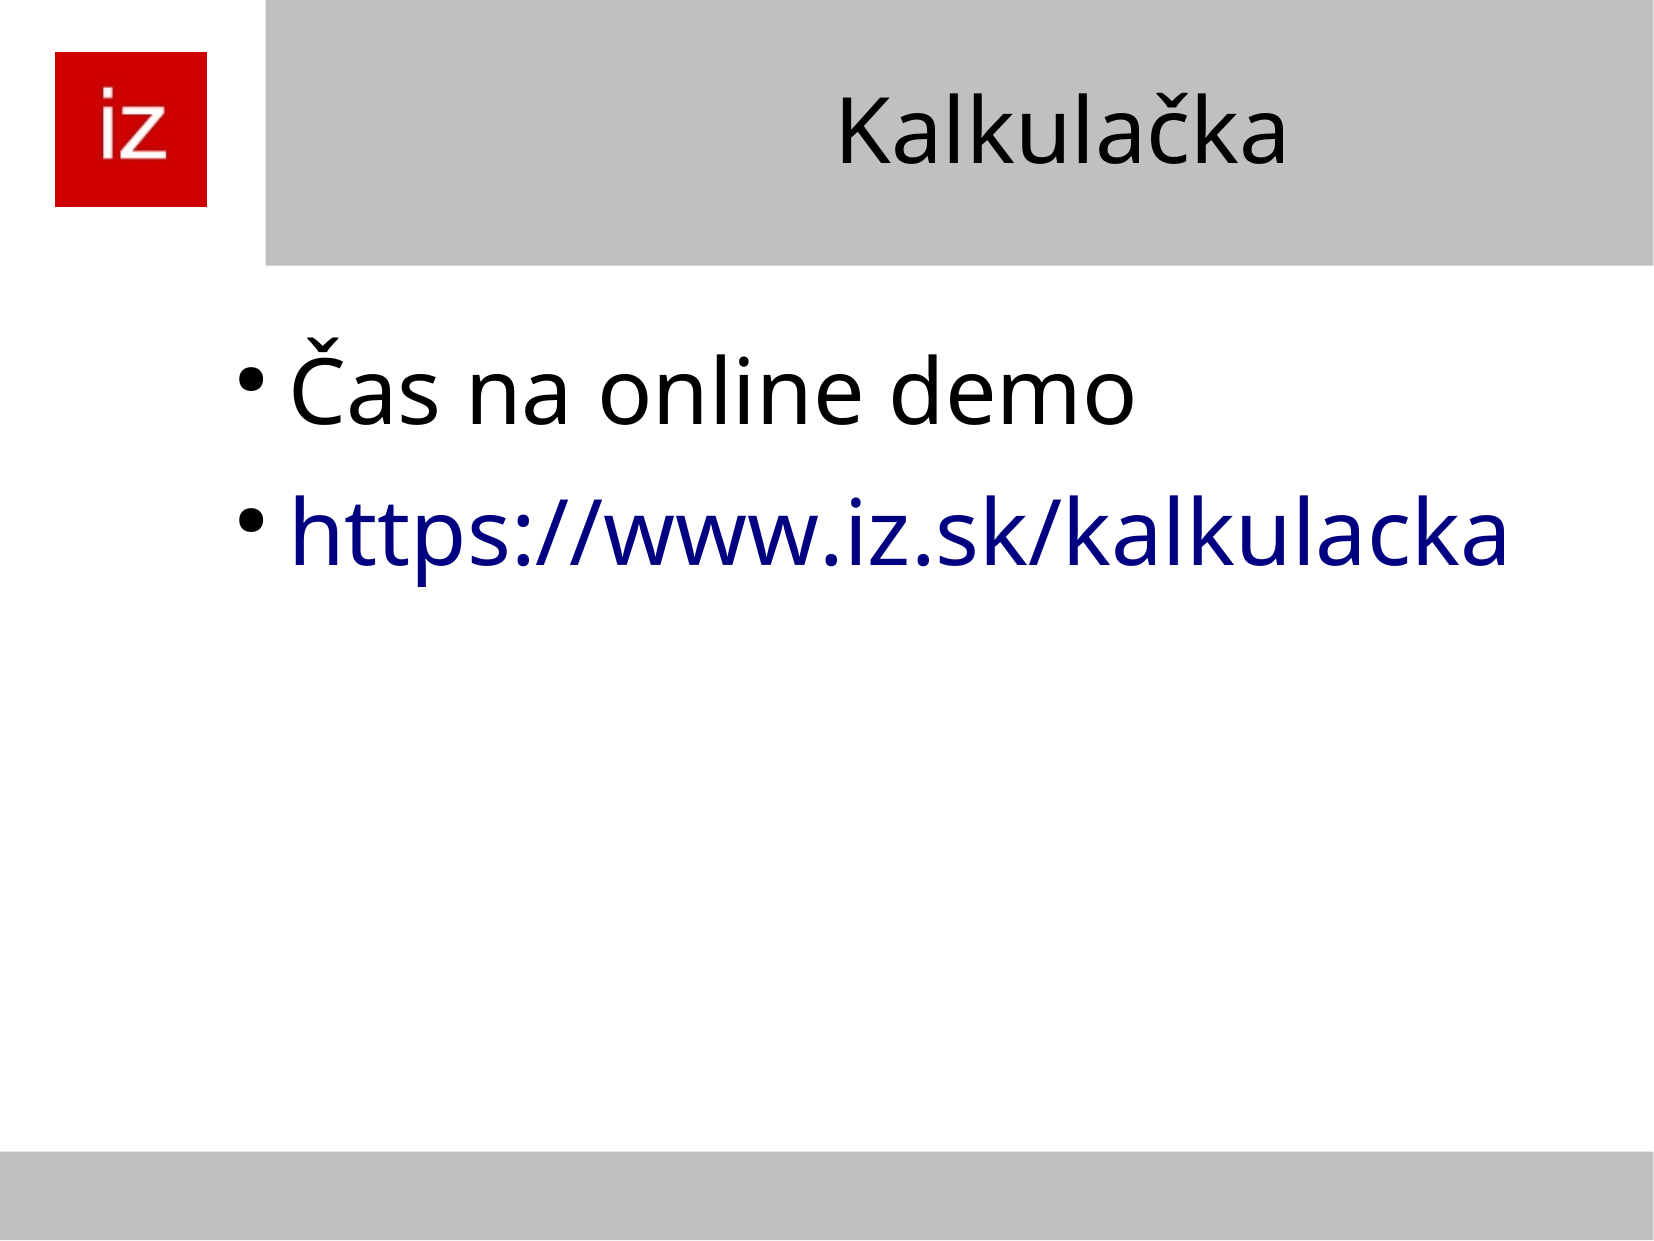

# Kalkulačka
Čas na online demo
https://www.iz.sk/kalkulacka